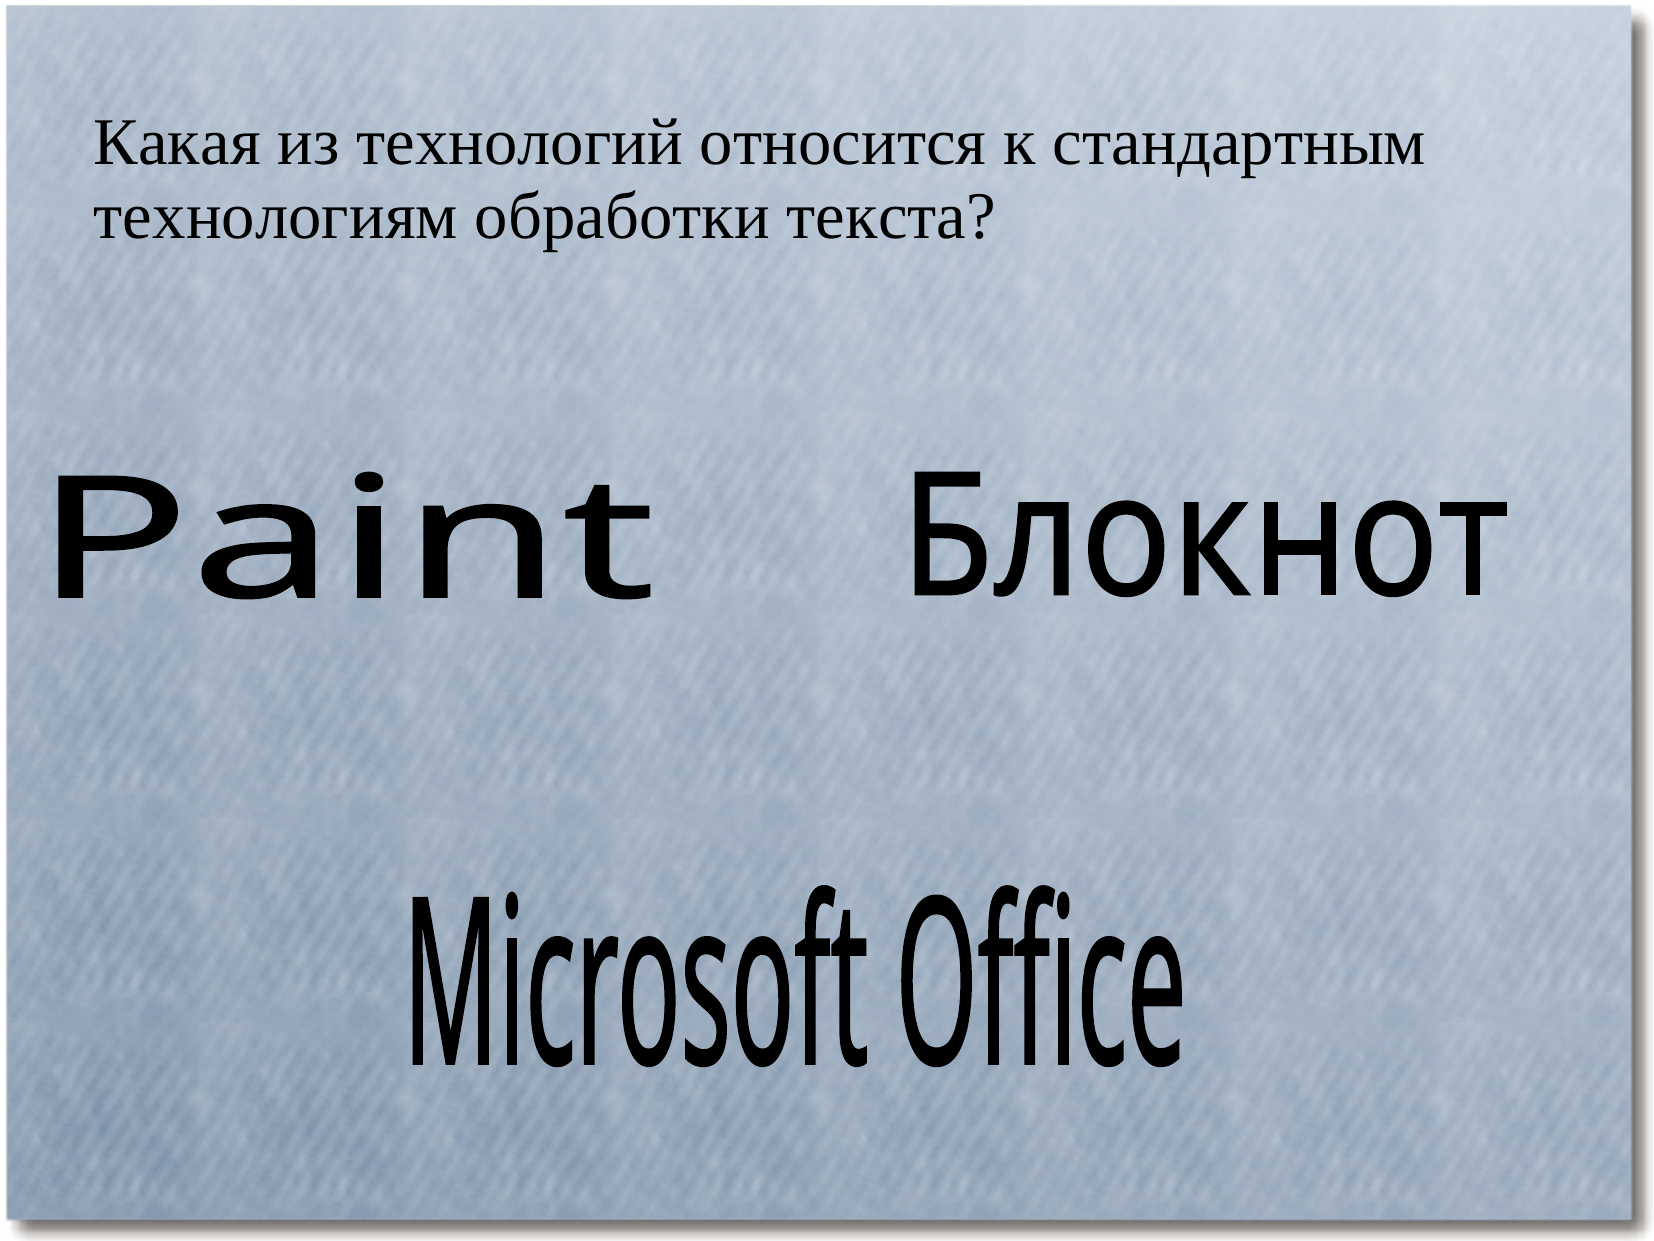

# Какая из технологий относится к стандартным технологиям обработки текста?
Paint
Блокнот
Microsoft Office